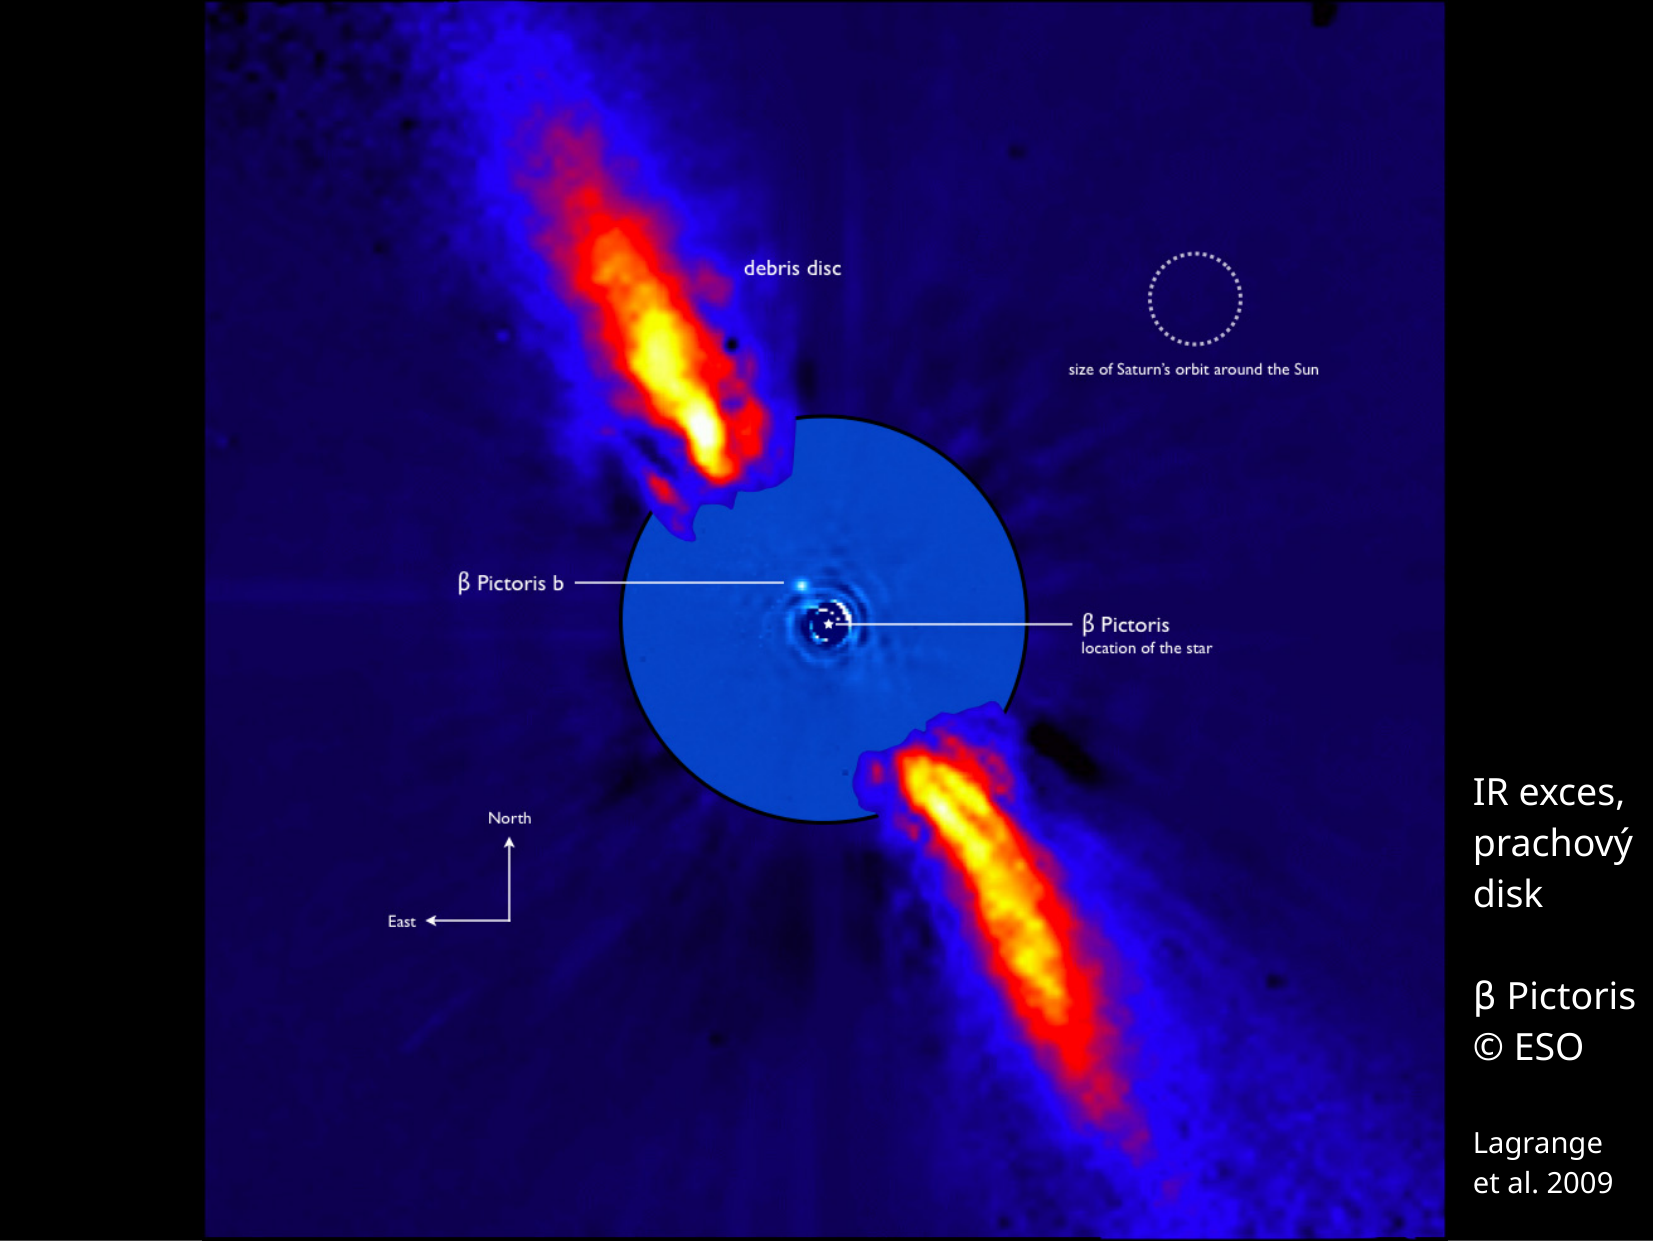

# Picto
IR exces,
prachový disk
β Pictoris
© ESO
Lagrange
et al. 2009